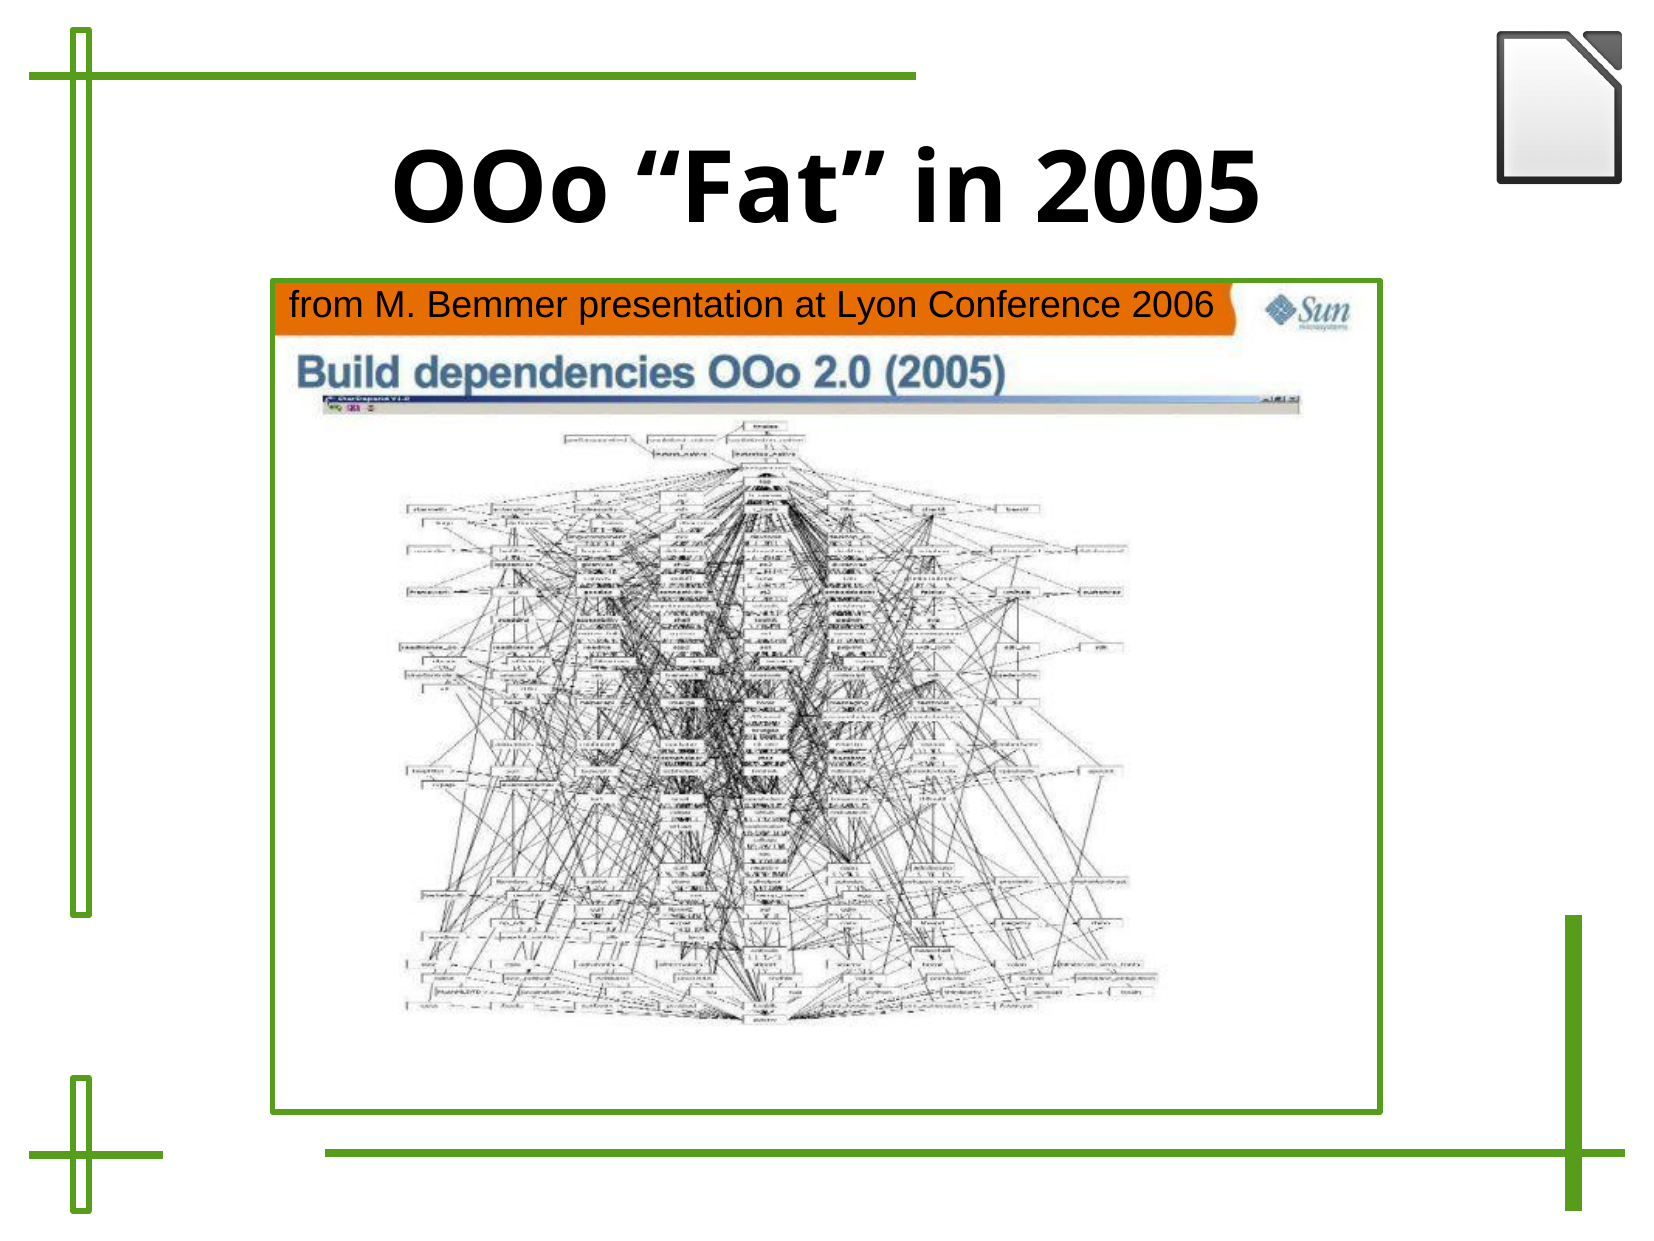

# OOo “Fat” in 2005
from M. Bemmer presentation at Lyon Conference 2006